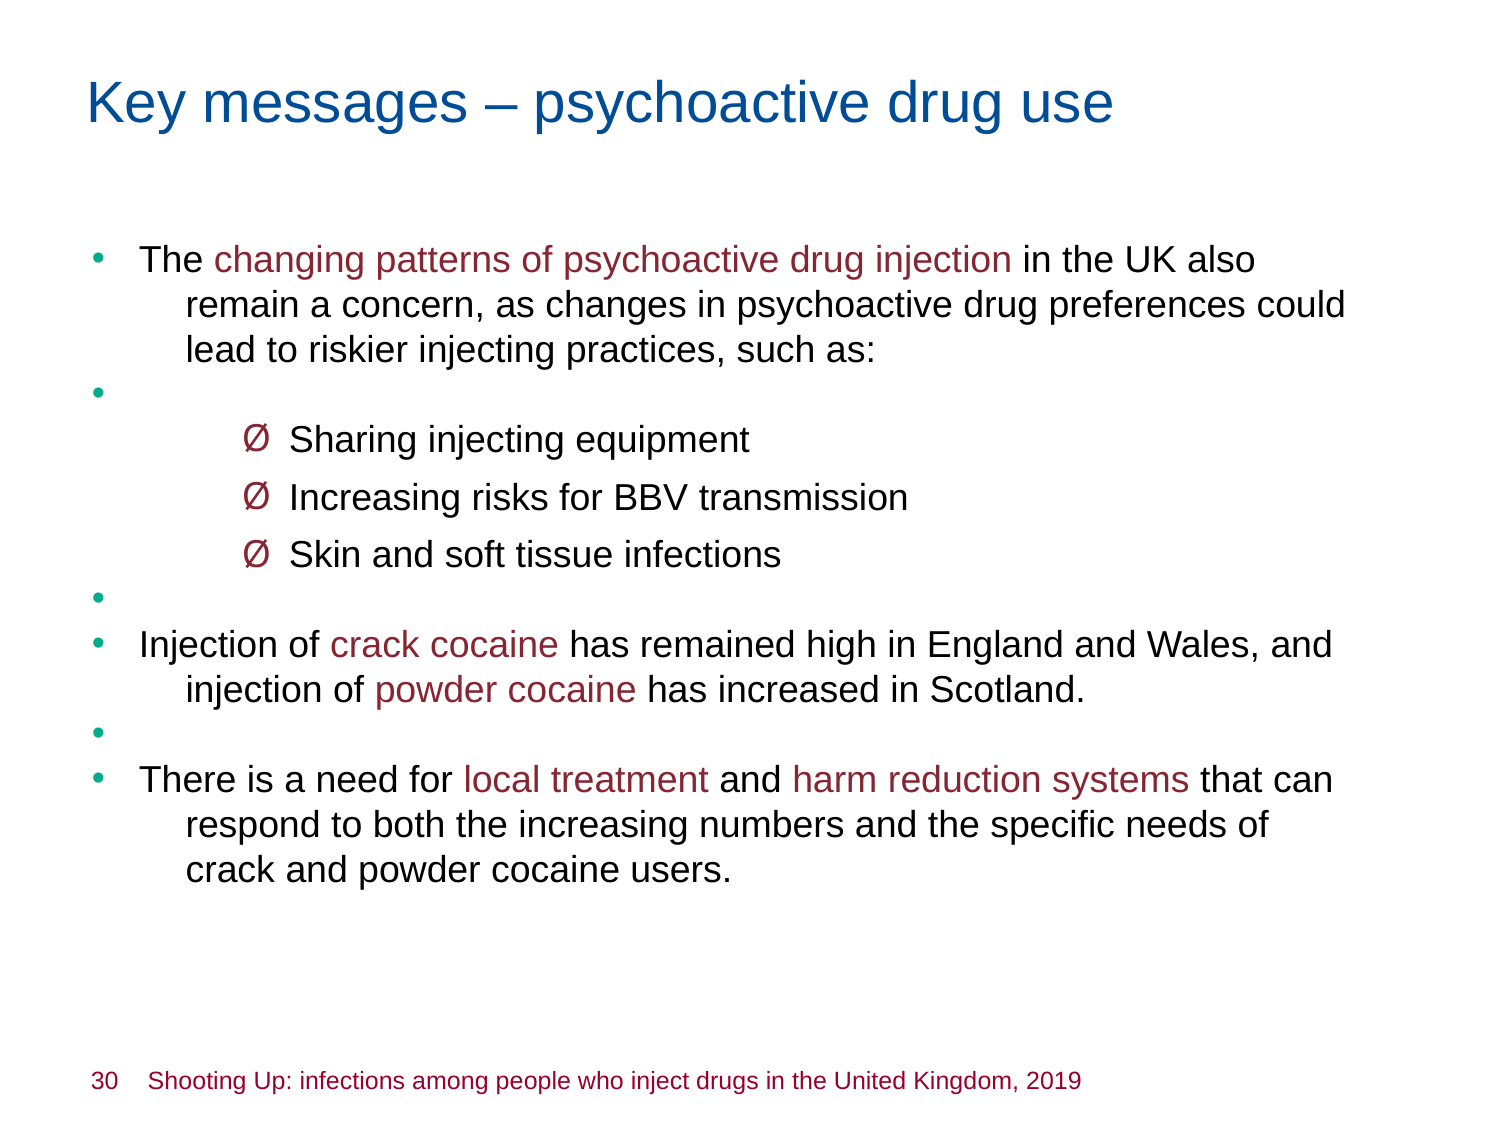

Key messages – psychoactive drug use
The changing patterns of psychoactive drug injection in the UK also remain a concern, as changes in psychoactive drug preferences could lead to riskier injecting practices, such as:
Sharing injecting equipment
Increasing risks for BBV transmission
Skin and soft tissue infections
Injection of crack cocaine has remained high in England and Wales, and injection of powder cocaine has increased in Scotland.
There is a need for local treatment and harm reduction systems that can respond to both the increasing numbers and the specific needs of crack and powder cocaine users.
 29
Shooting Up: infections among people who inject drugs in the United Kingdom, 2019